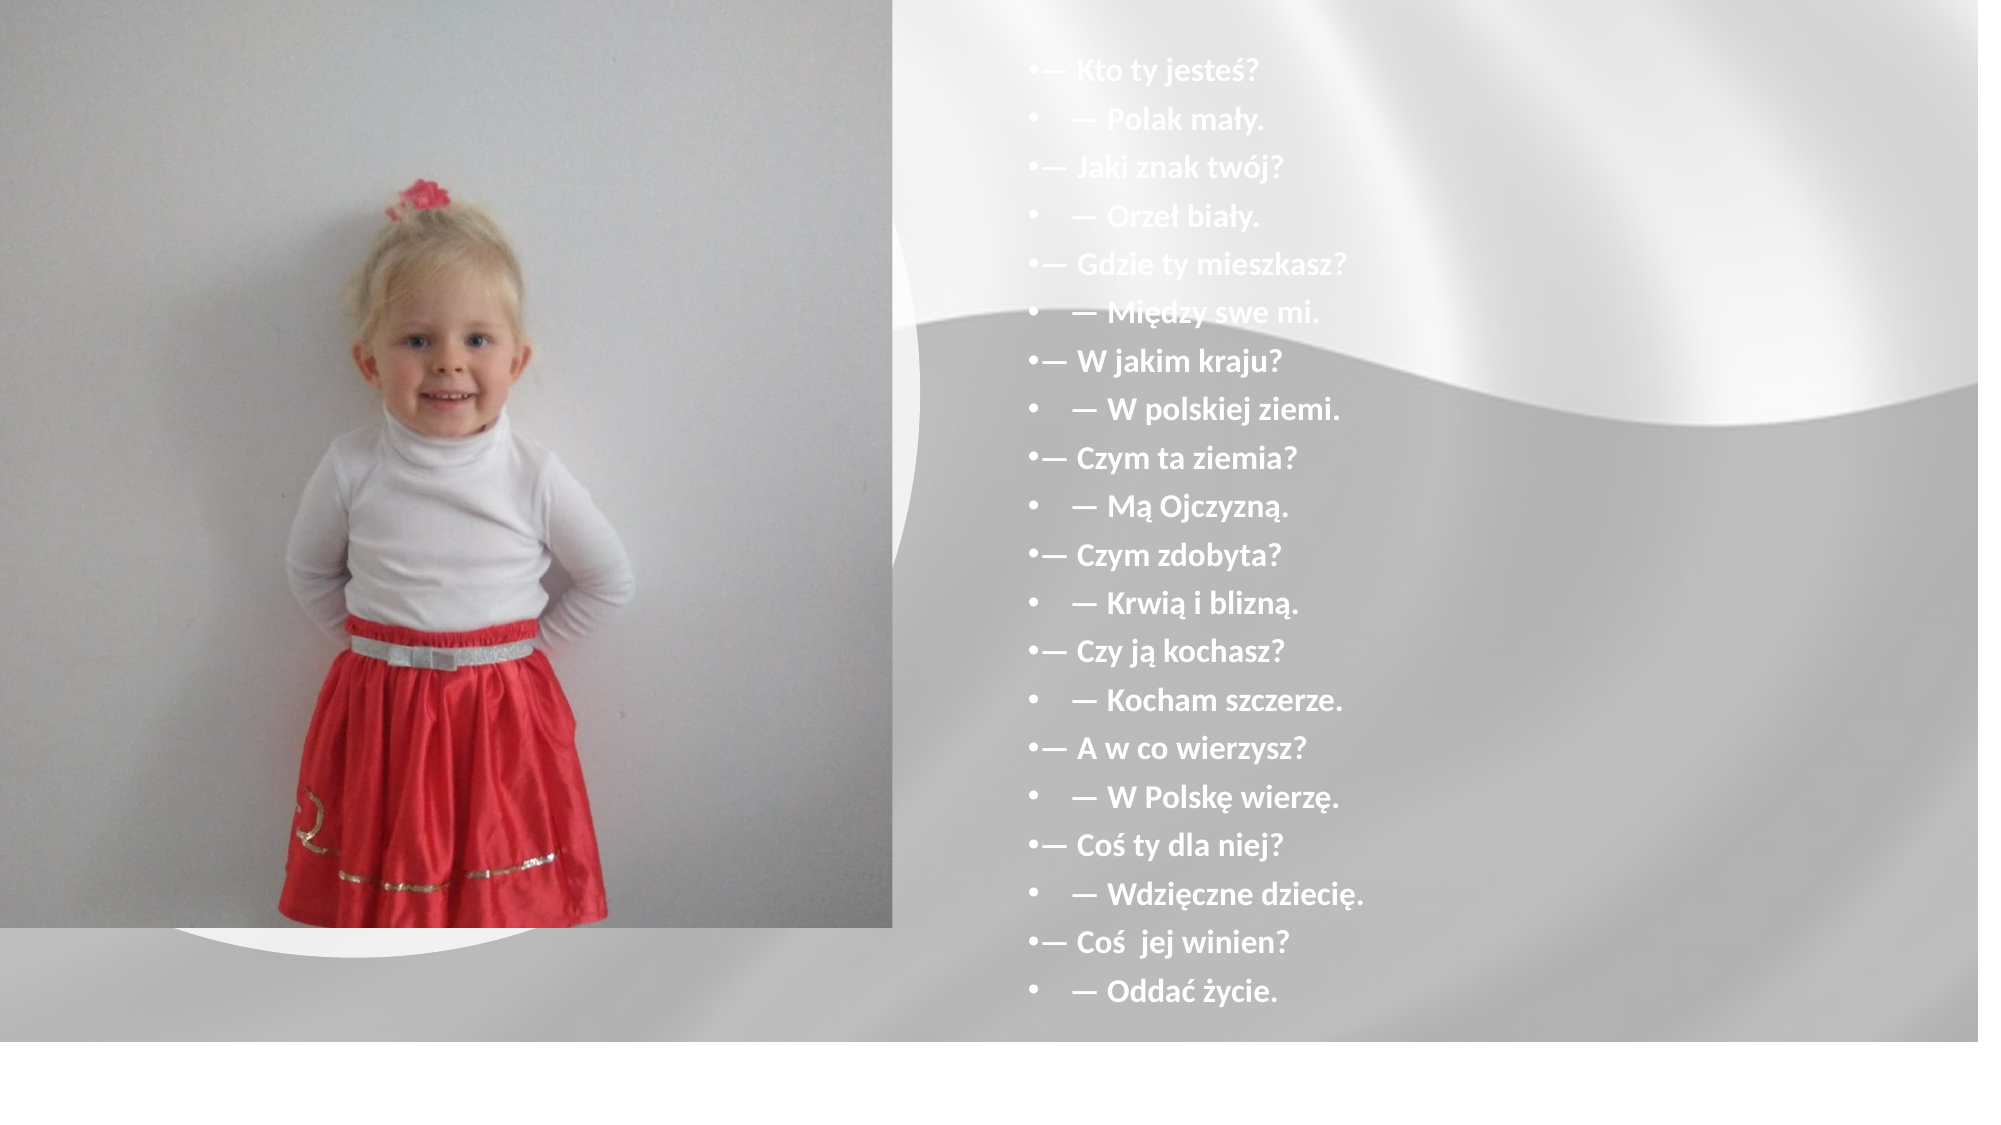

— Kto ty jesteś?
 — Polak mały.
— Jaki znak twój?
 — Orzeł biały.
— Gdzie ty mieszkasz?
 — Między swe mi.
— W jakim kraju?
 — W polskiej ziemi.
— Czym ta ziemia?
 — Mą Ojczyzną.
— Czym zdobyta?
 — Krwią i blizną.
— Czy ją kochasz?
 — Kocham szczerze.
— A w co wierzysz?
 — W Polskę wierzę.
— Coś ty dla niej?
 — Wdzięczne dziecię.
— Coś jej winien?
 — Oddać życie.
#